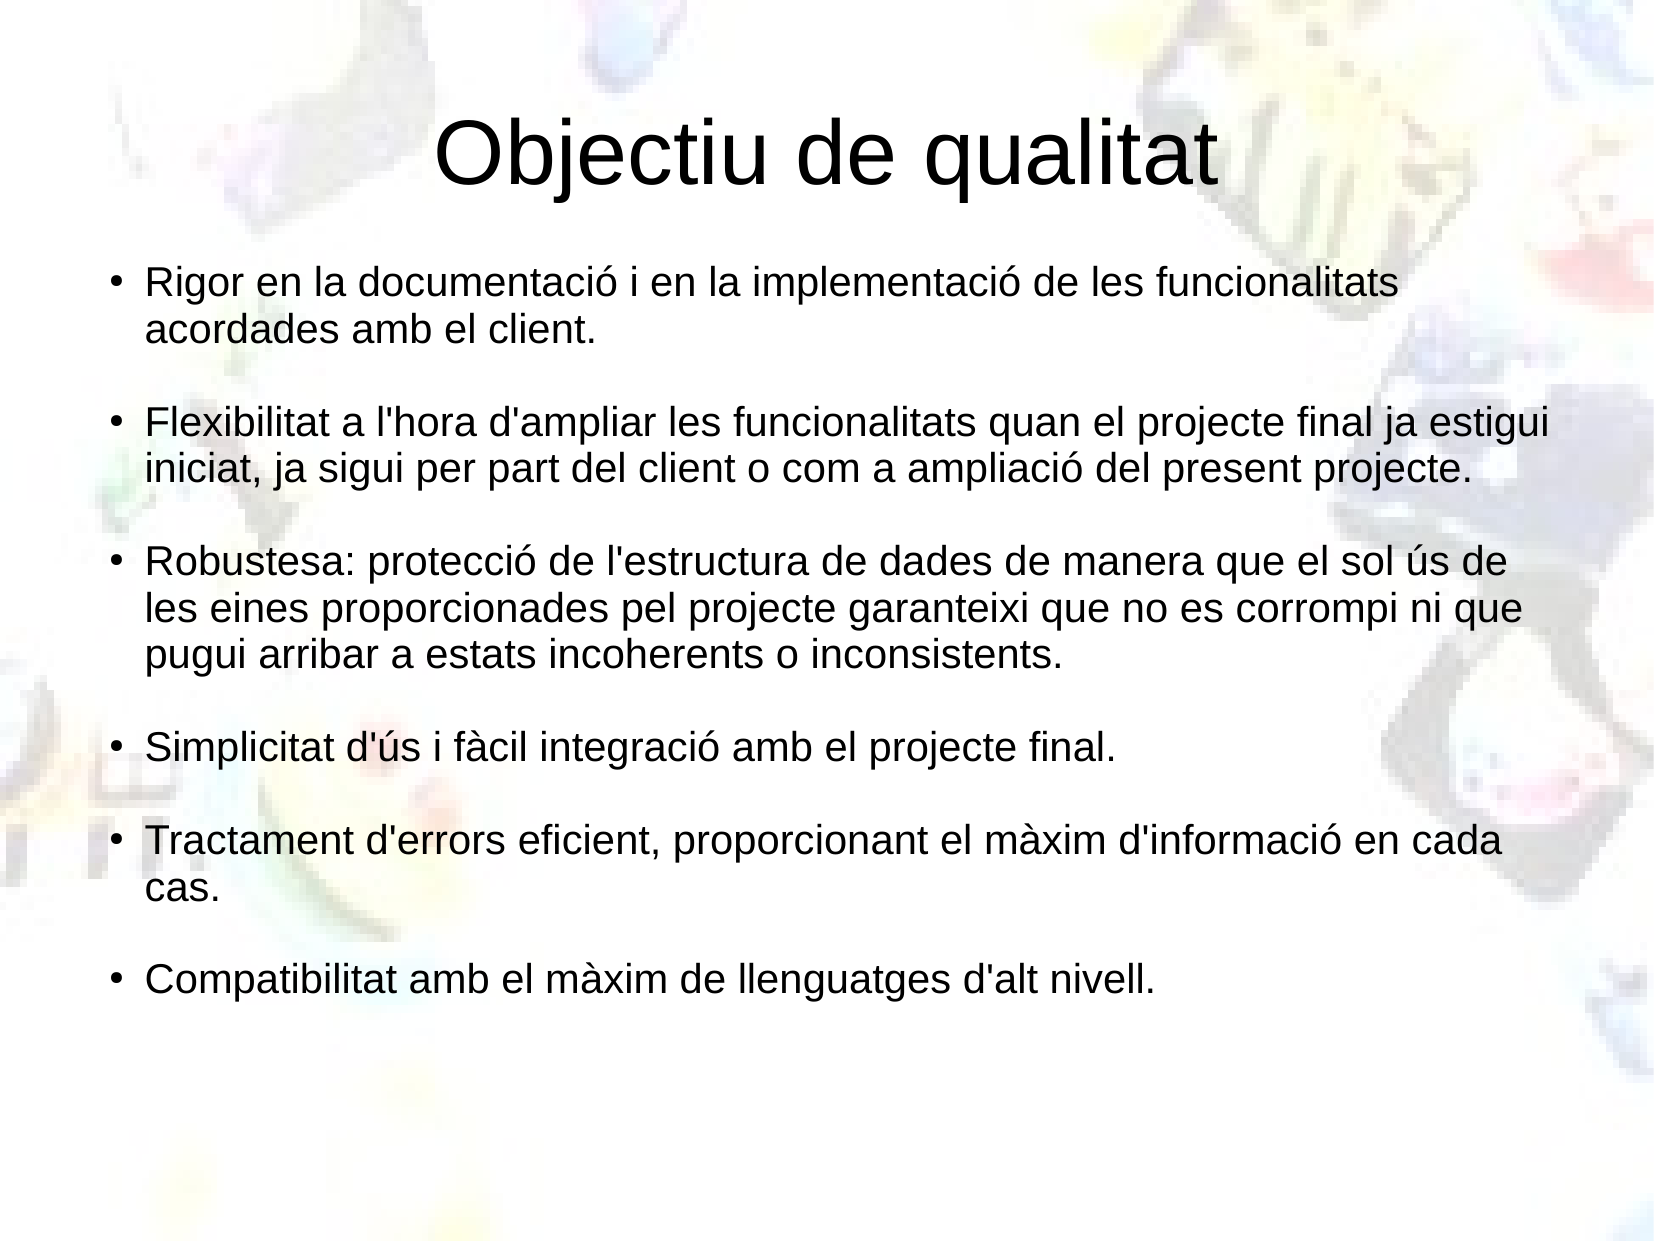

# Objectiu de qualitat
Rigor en la documentació i en la implementació de les funcionalitats acordades amb el client.
Flexibilitat a l'hora d'ampliar les funcionalitats quan el projecte final ja estigui iniciat, ja sigui per part del client o com a ampliació del present projecte.
Robustesa: protecció de l'estructura de dades de manera que el sol ús de les eines proporcionades pel projecte garanteixi que no es corrompi ni que pugui arribar a estats incoherents o inconsistents.
Simplicitat d'ús i fàcil integració amb el projecte final.
Tractament d'errors eficient, proporcionant el màxim d'informació en cada cas.
Compatibilitat amb el màxim de llenguatges d'alt nivell.